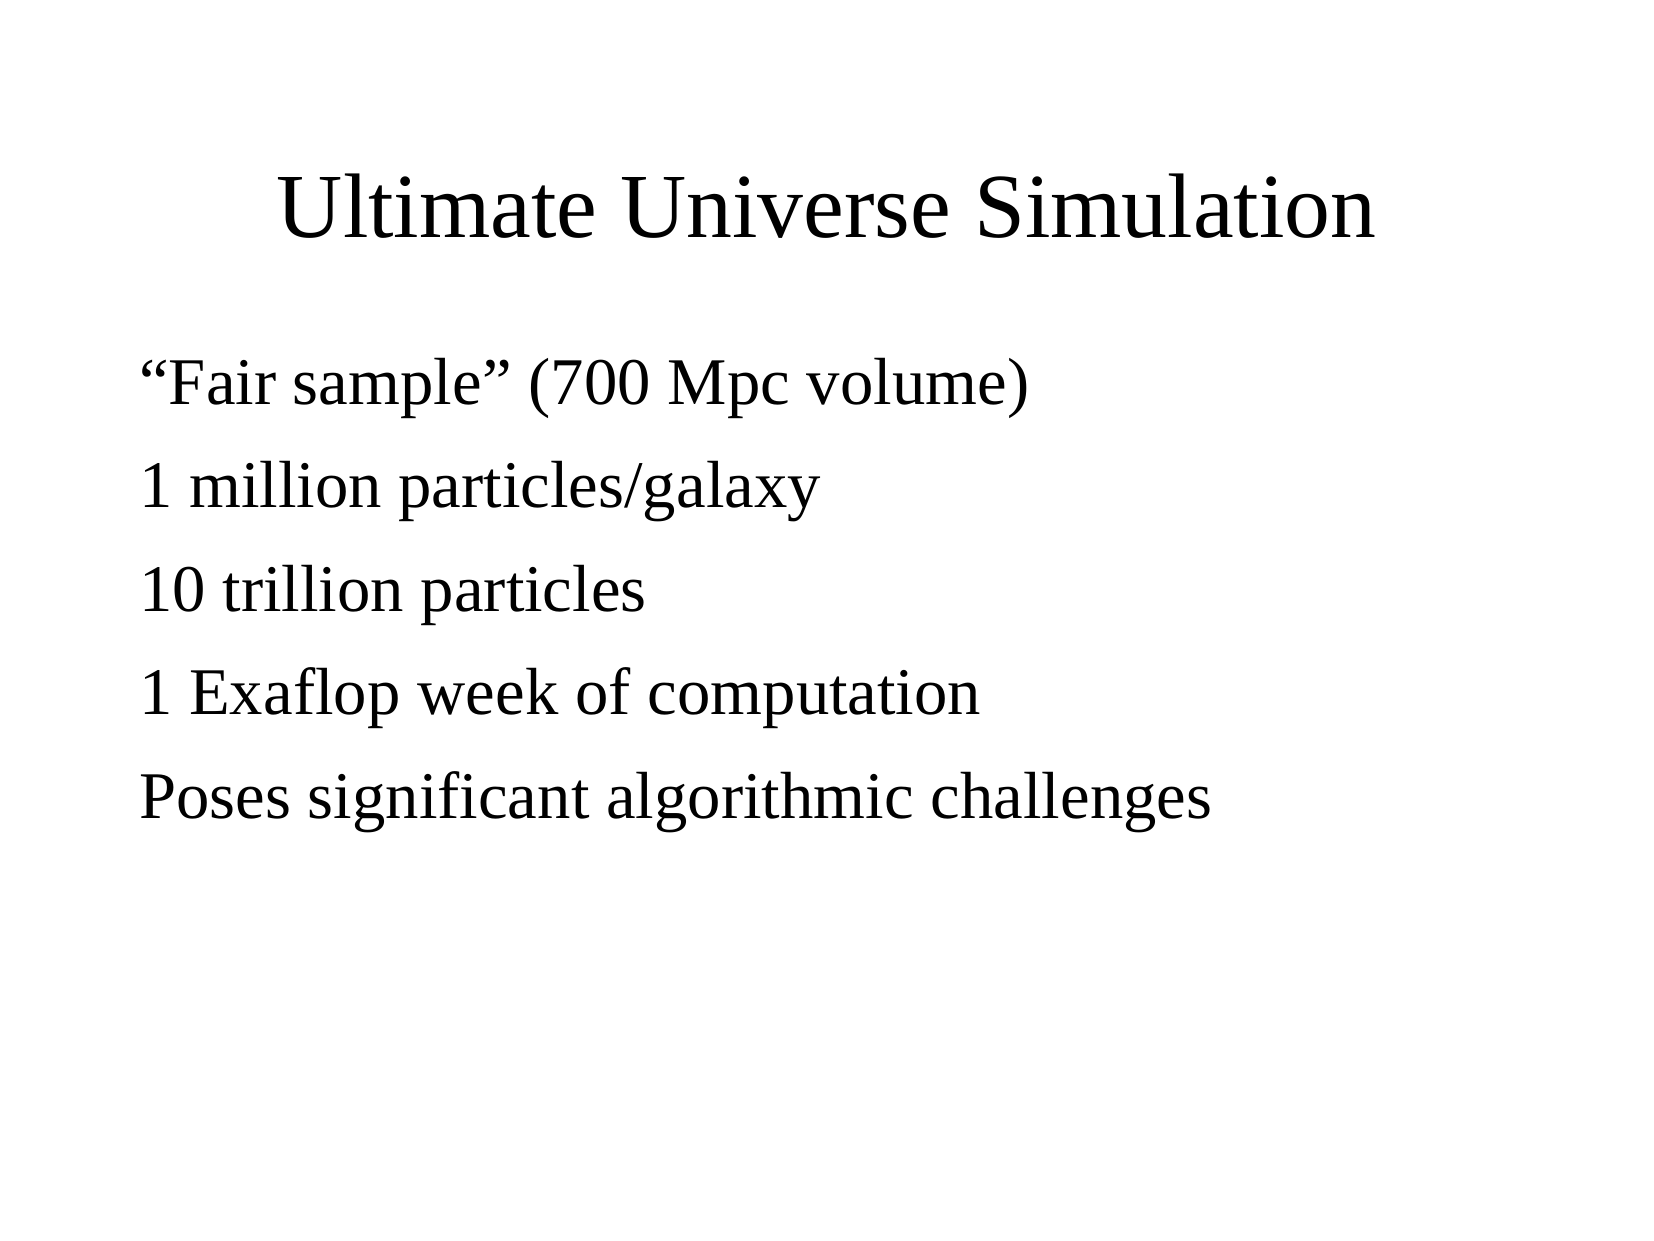

# Ultimate Universe Simulation
“Fair sample” (700 Mpc volume)
1 million particles/galaxy
10 trillion particles
1 Exaflop week of computation
Poses significant algorithmic challenges